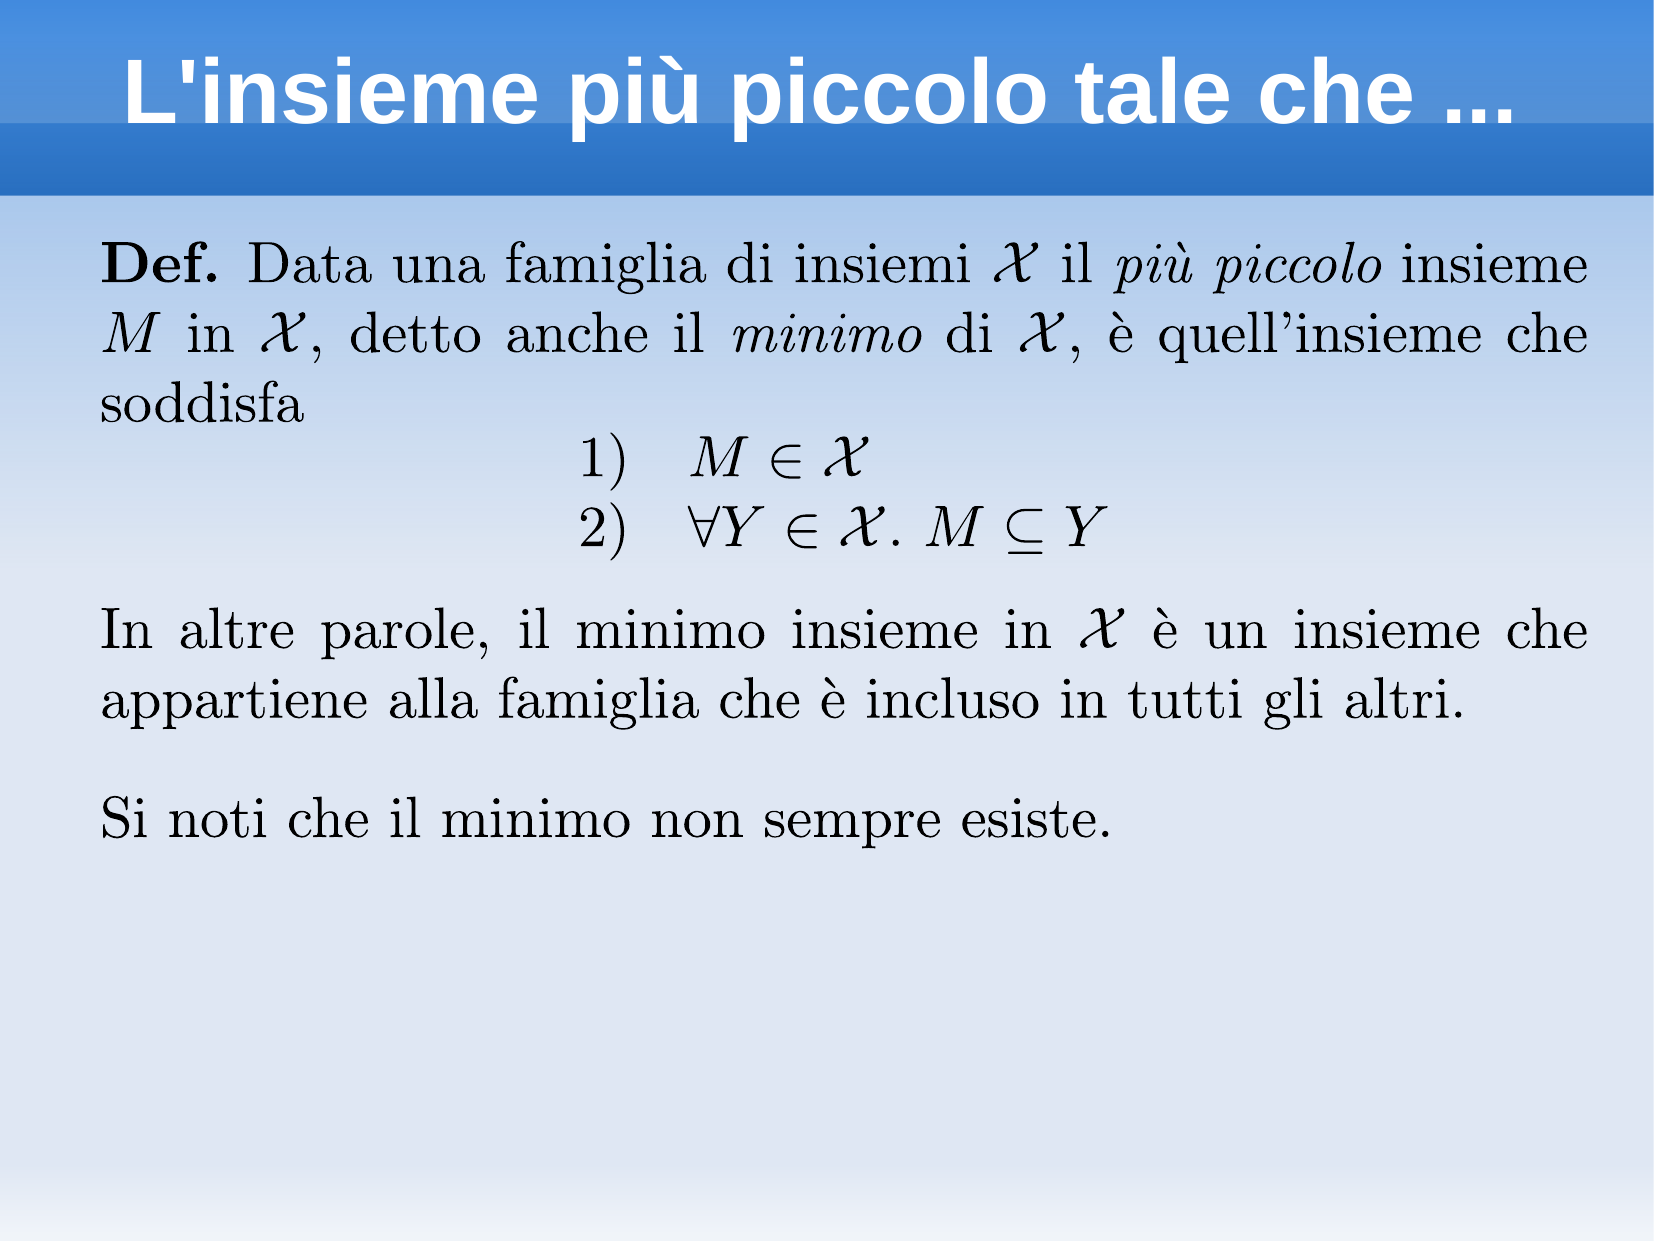

# L'insieme più piccolo tale che ...